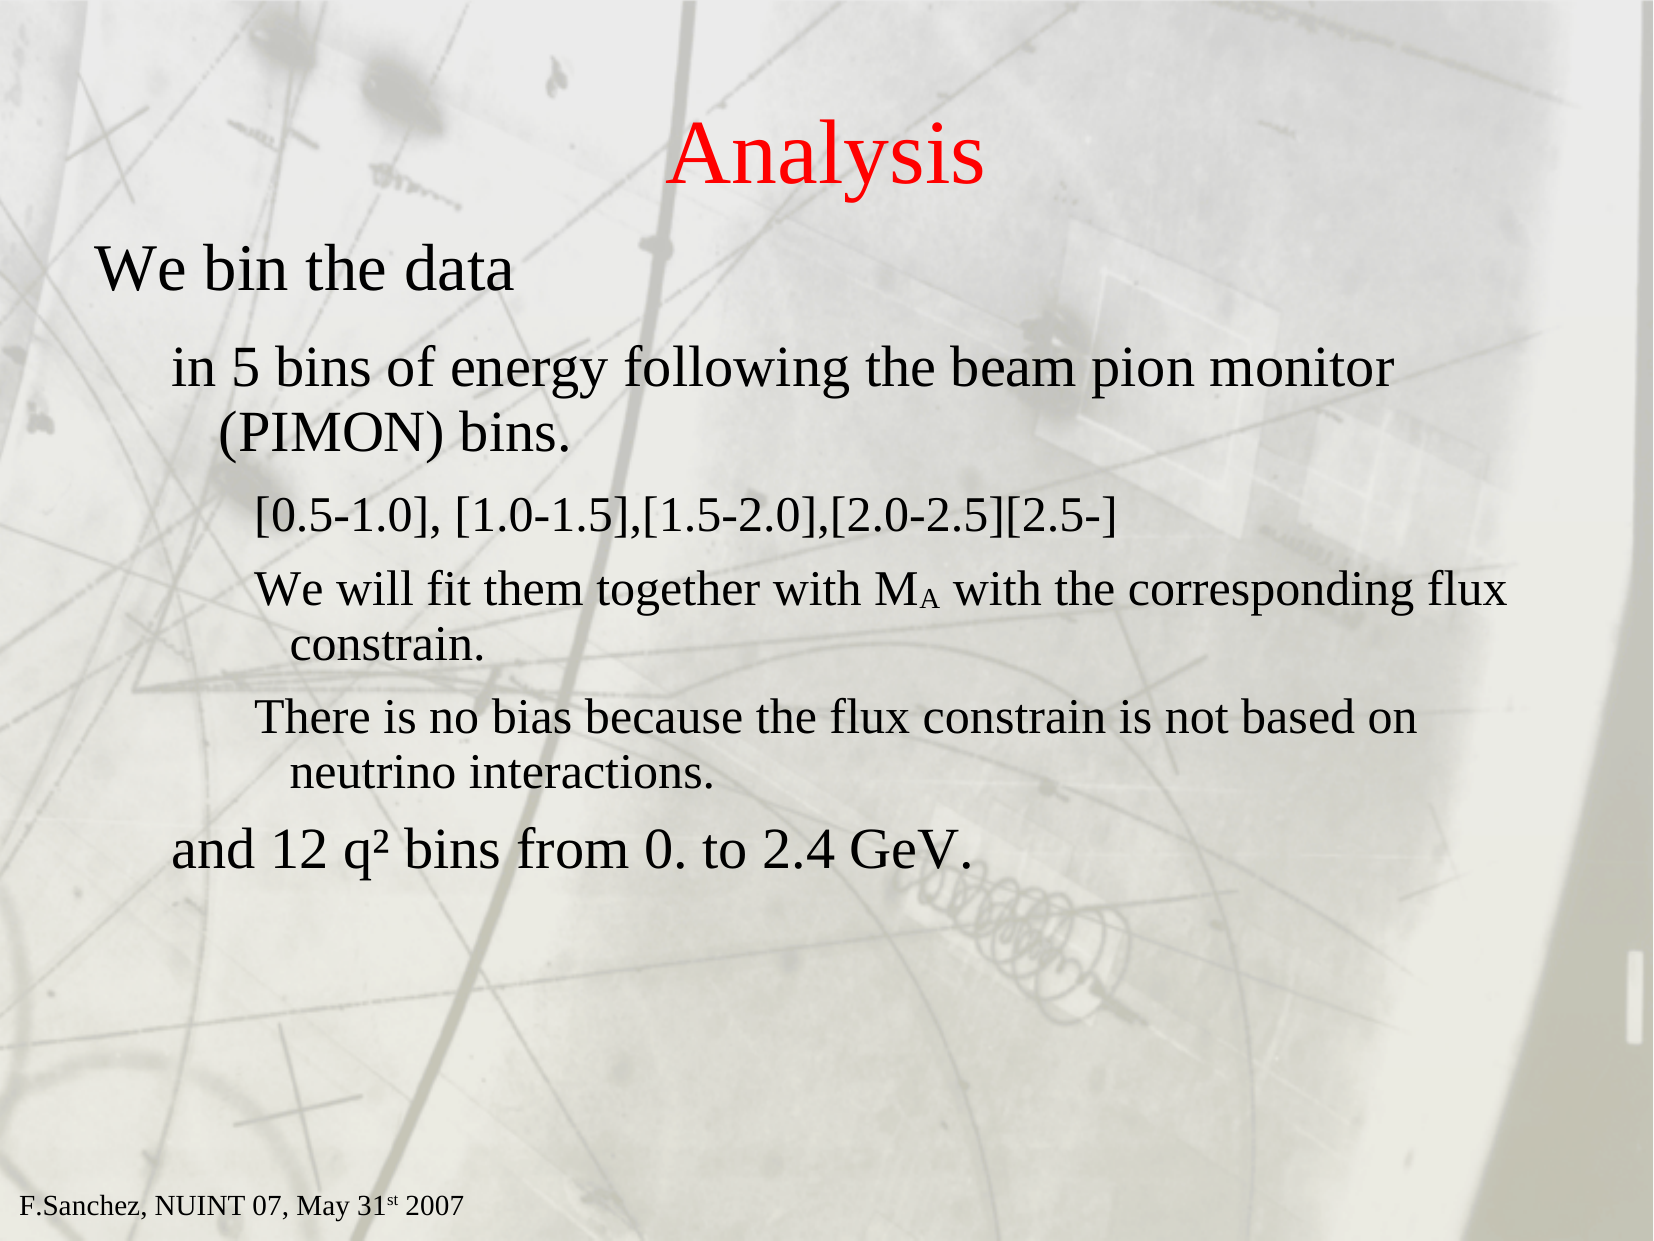

# Analysis
We bin the data
in 5 bins of energy following the beam pion monitor (PIMON) bins.
[0.5-1.0], [1.0-1.5],[1.5-2.0],[2.0-2.5][2.5-]
We will fit them together with MA with the corresponding flux constrain.
There is no bias because the flux constrain is not based on neutrino interactions.
and 12 q² bins from 0. to 2.4 GeV.